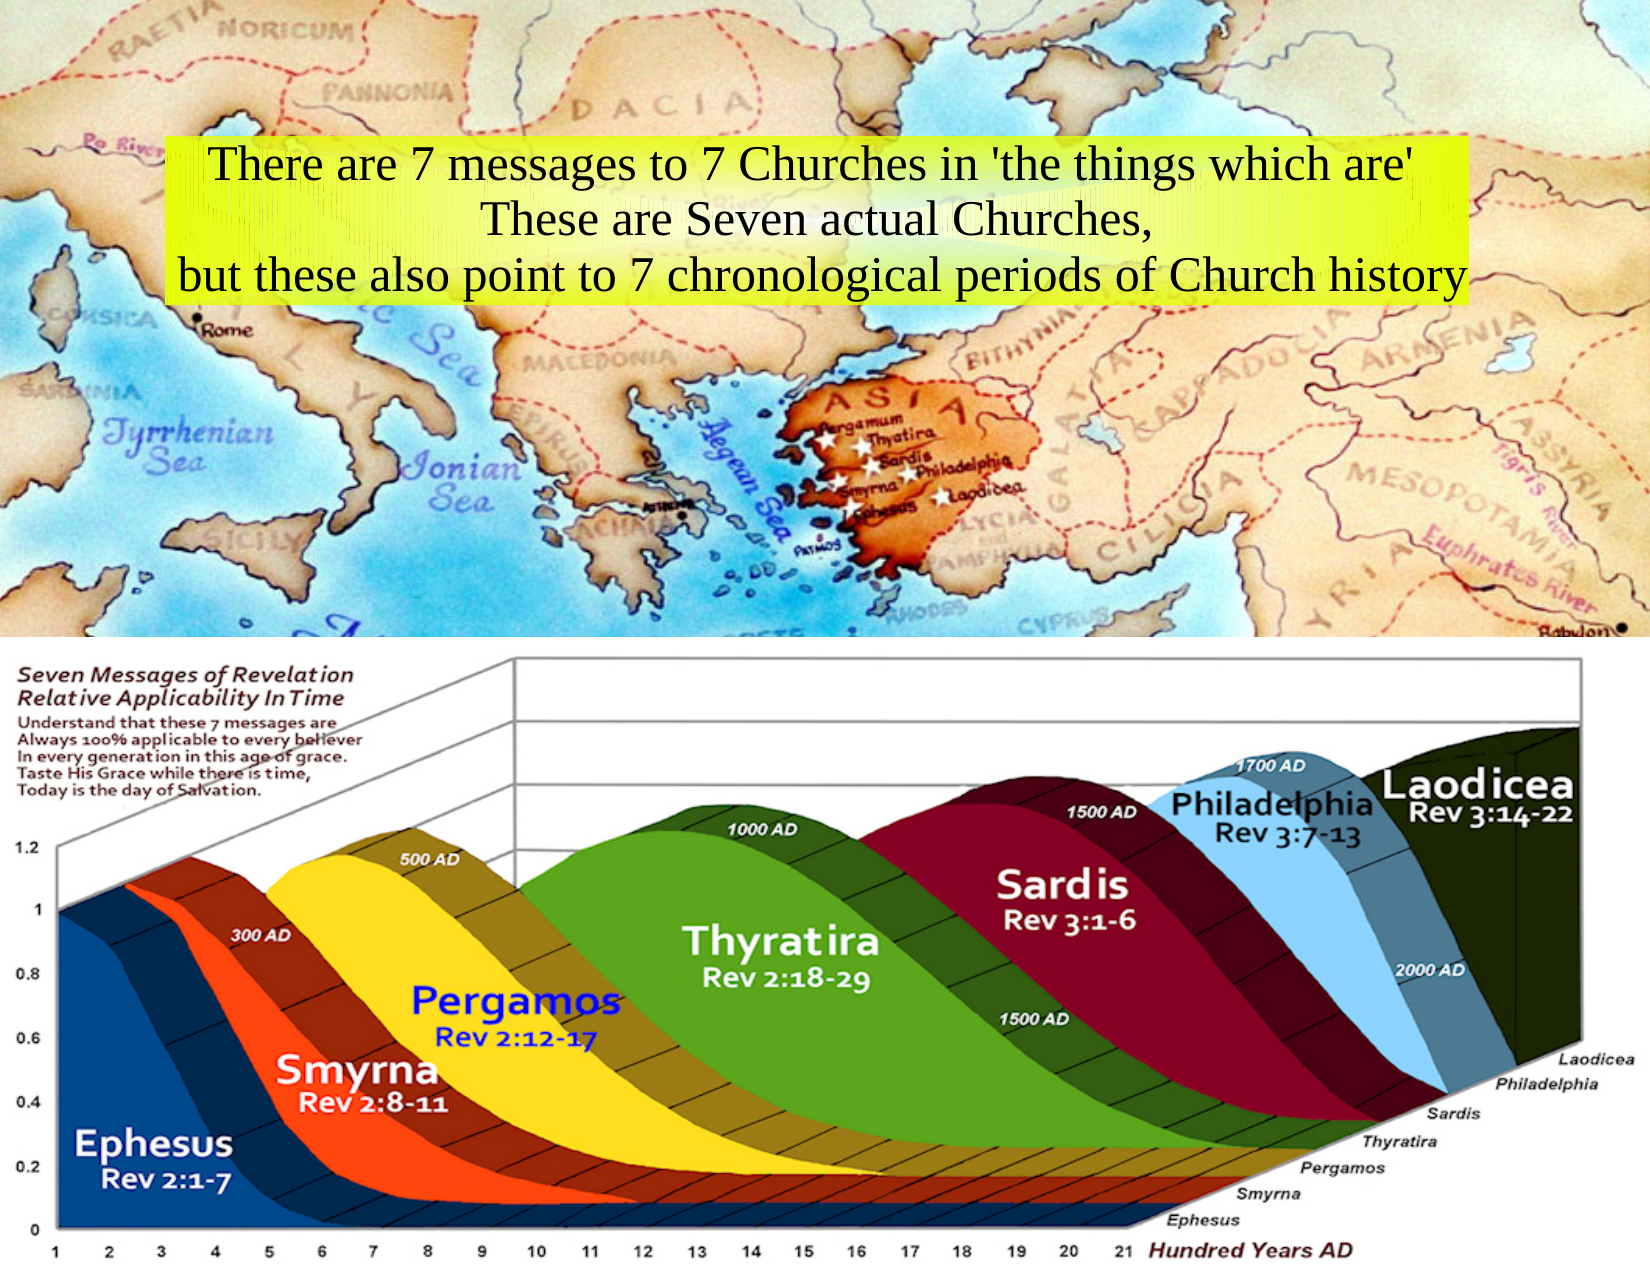

# `
There are 7 messages to 7 Churches in 'the things which are'
These are Seven actual Churches,
 but these also point to 7 chronological periods of Church history